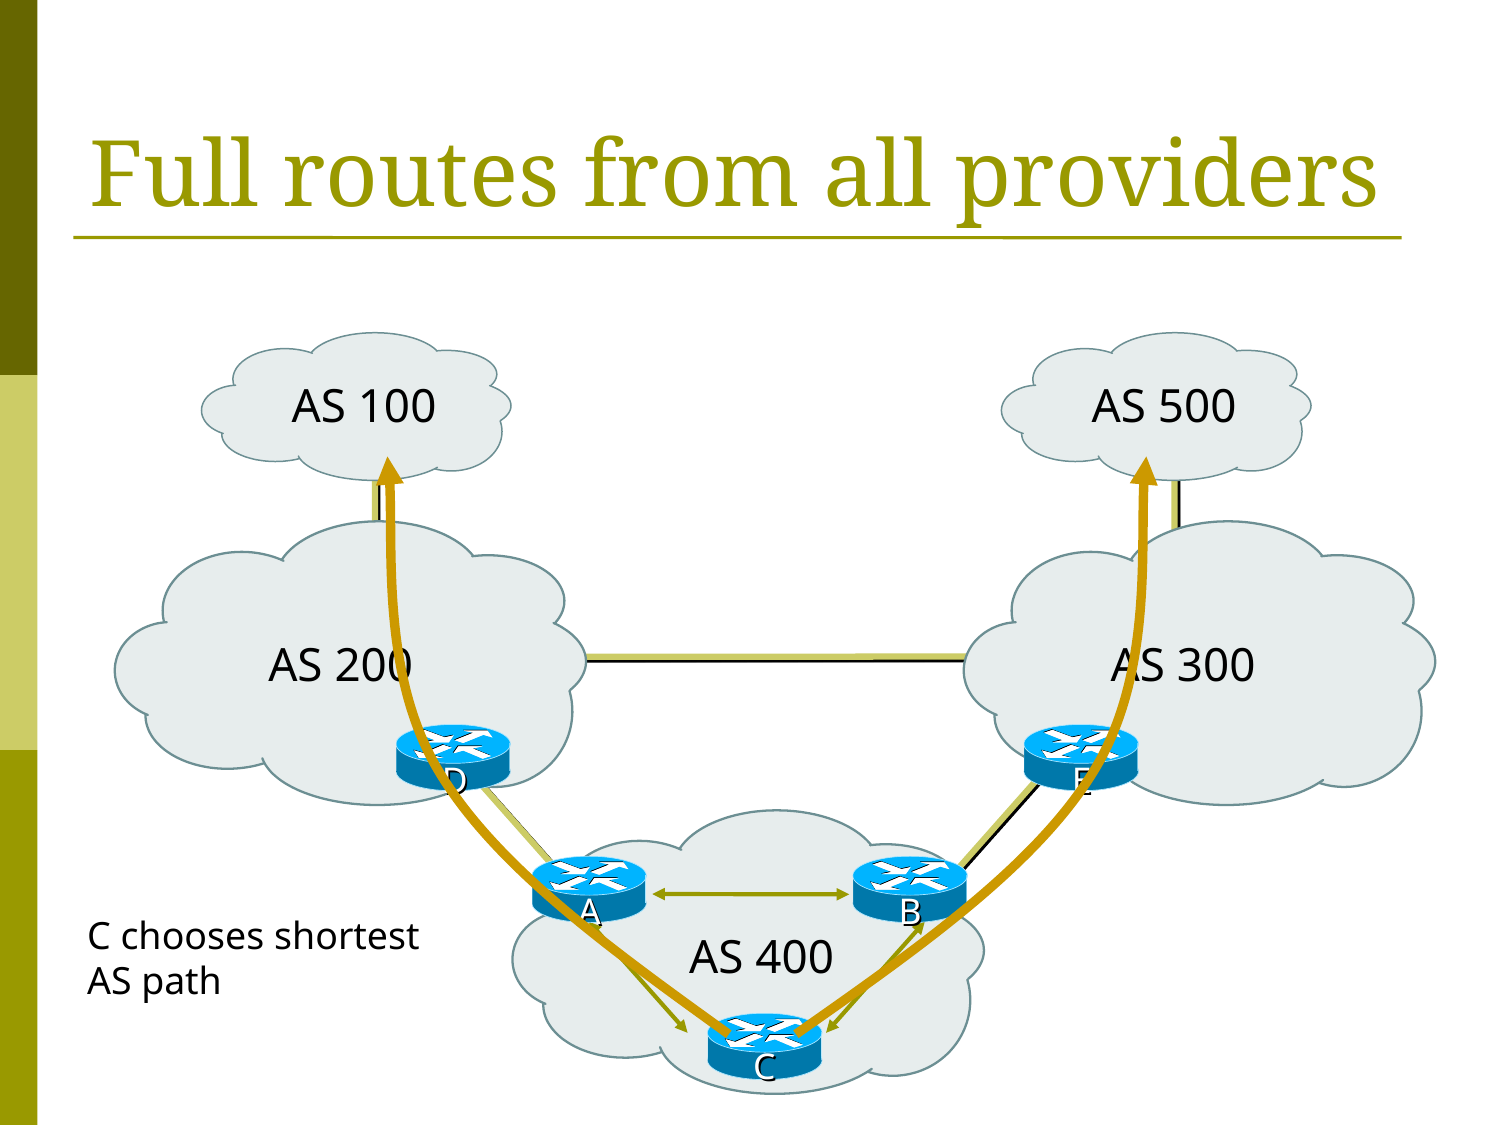

# Full routes from all providers
AS 100
AS 500
AS 200
AS 300
D
E
A
B
C chooses shortest AS path
AS 400
C